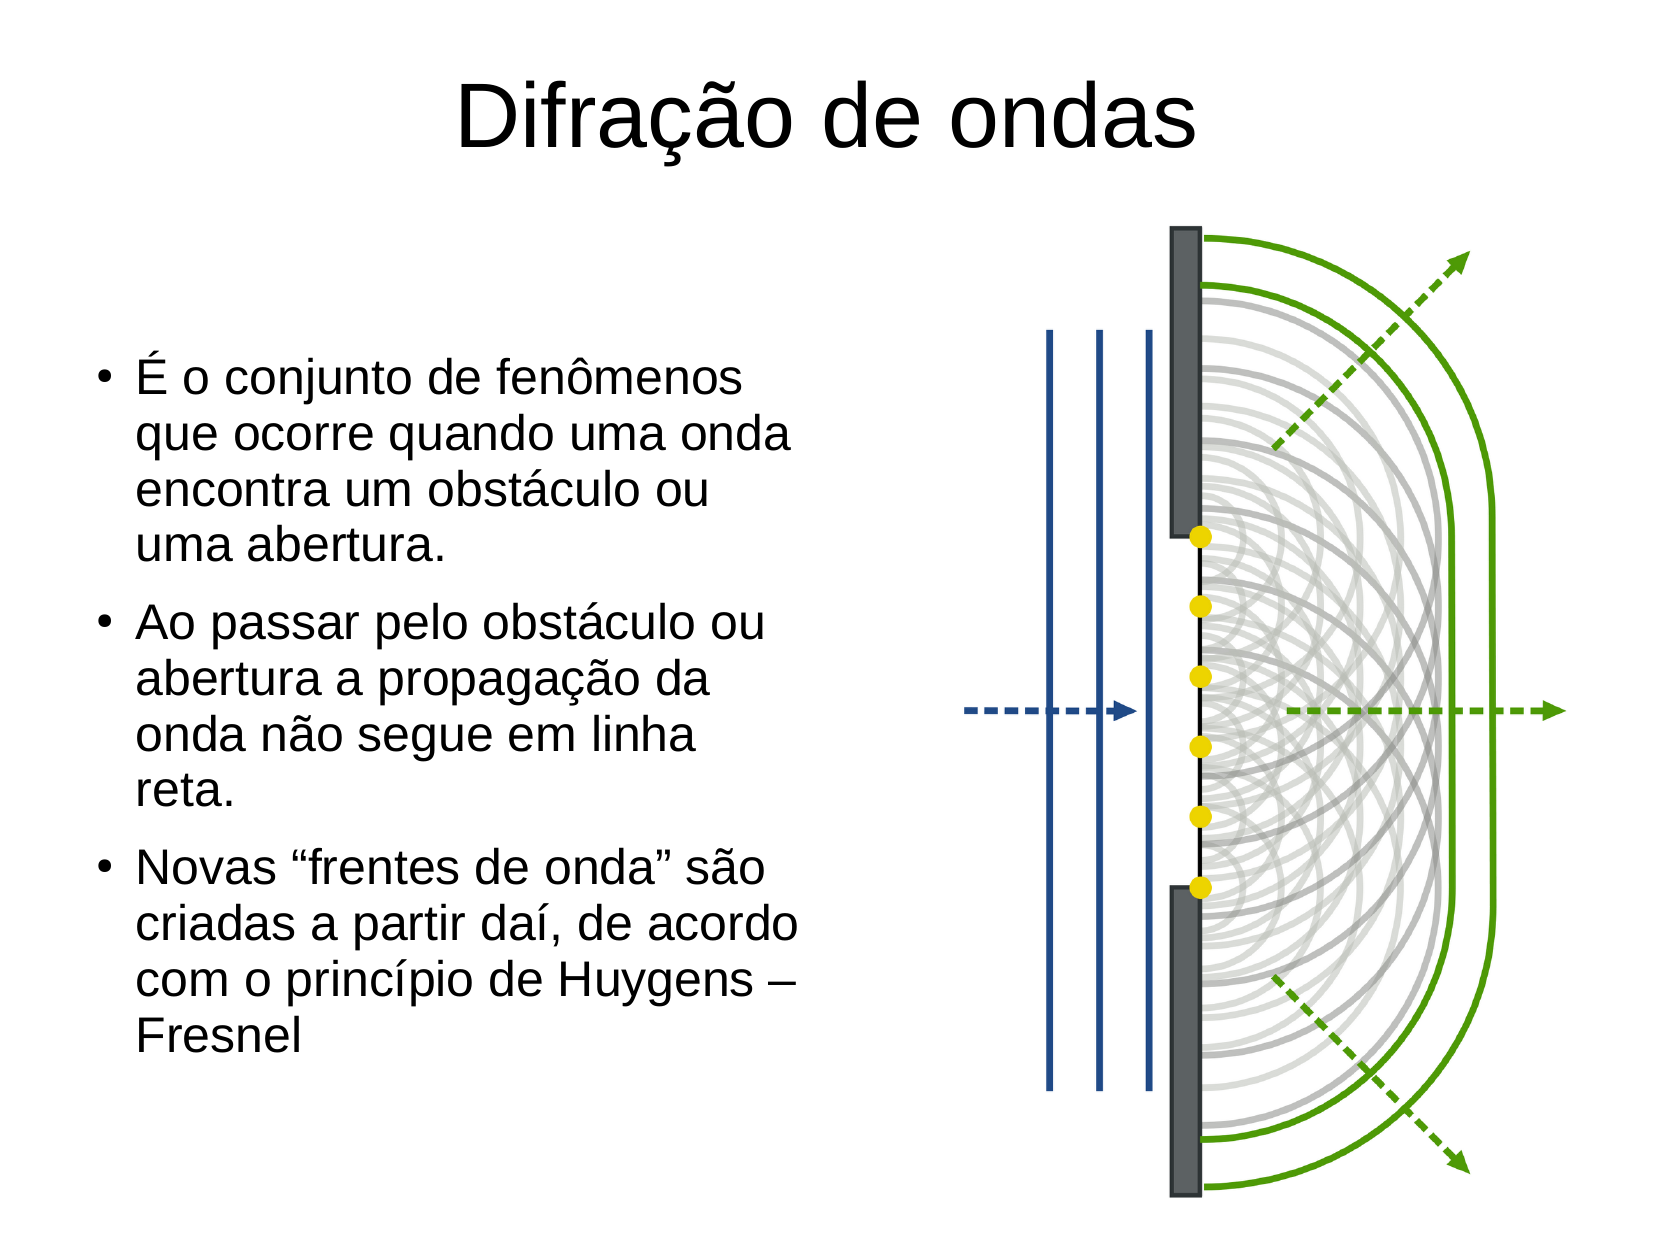

# Difração de ondas
É o conjunto de fenômenos que ocorre quando uma onda encontra um obstáculo ou uma abertura.
Ao passar pelo obstáculo ou abertura a propagação da onda não segue em linha reta.
Novas “frentes de onda” são criadas a partir daí, de acordo com o princípio de Huygens – Fresnel